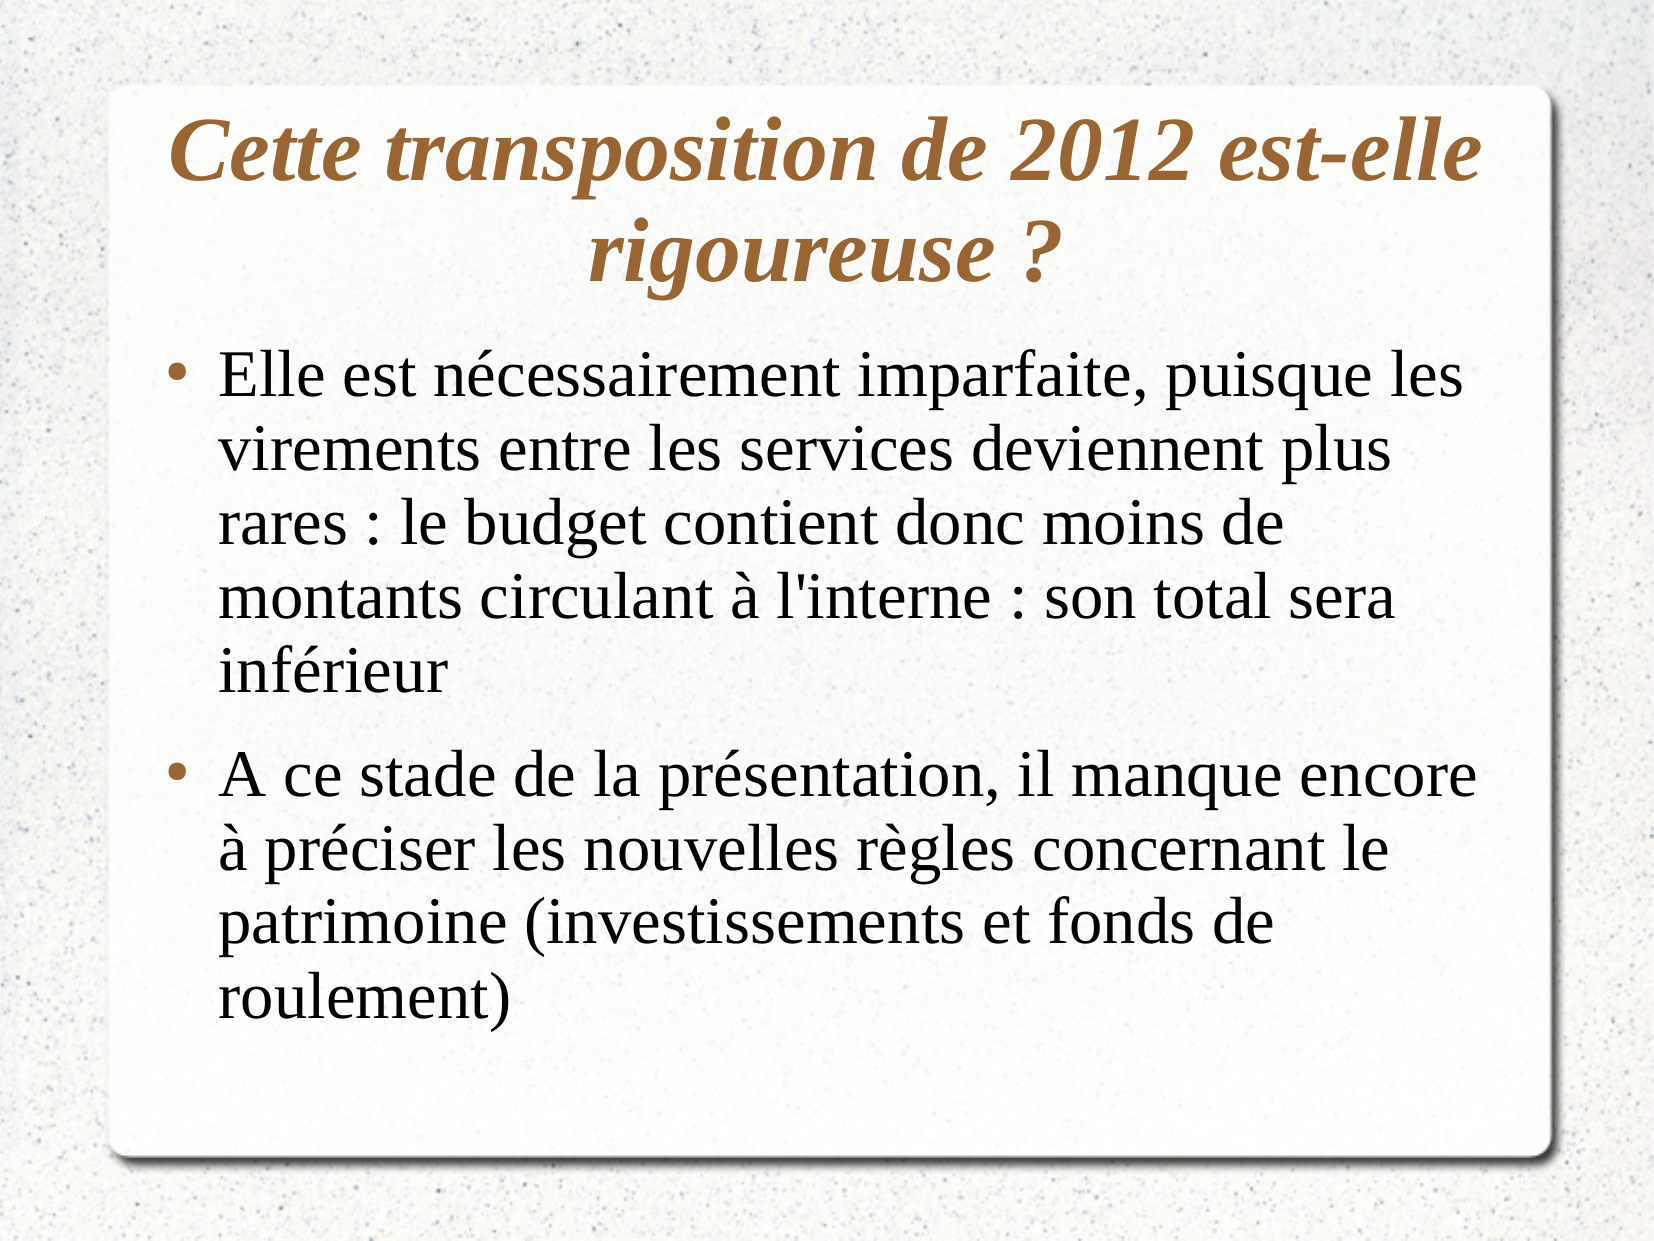

# Cette transposition de 2012 est-elle rigoureuse ?
Elle est nécessairement imparfaite, puisque les virements entre les services deviennent plus rares : le budget contient donc moins de montants circulant à l'interne : son total sera inférieur
A ce stade de la présentation, il manque encore à préciser les nouvelles règles concernant le patrimoine (investissements et fonds de roulement)